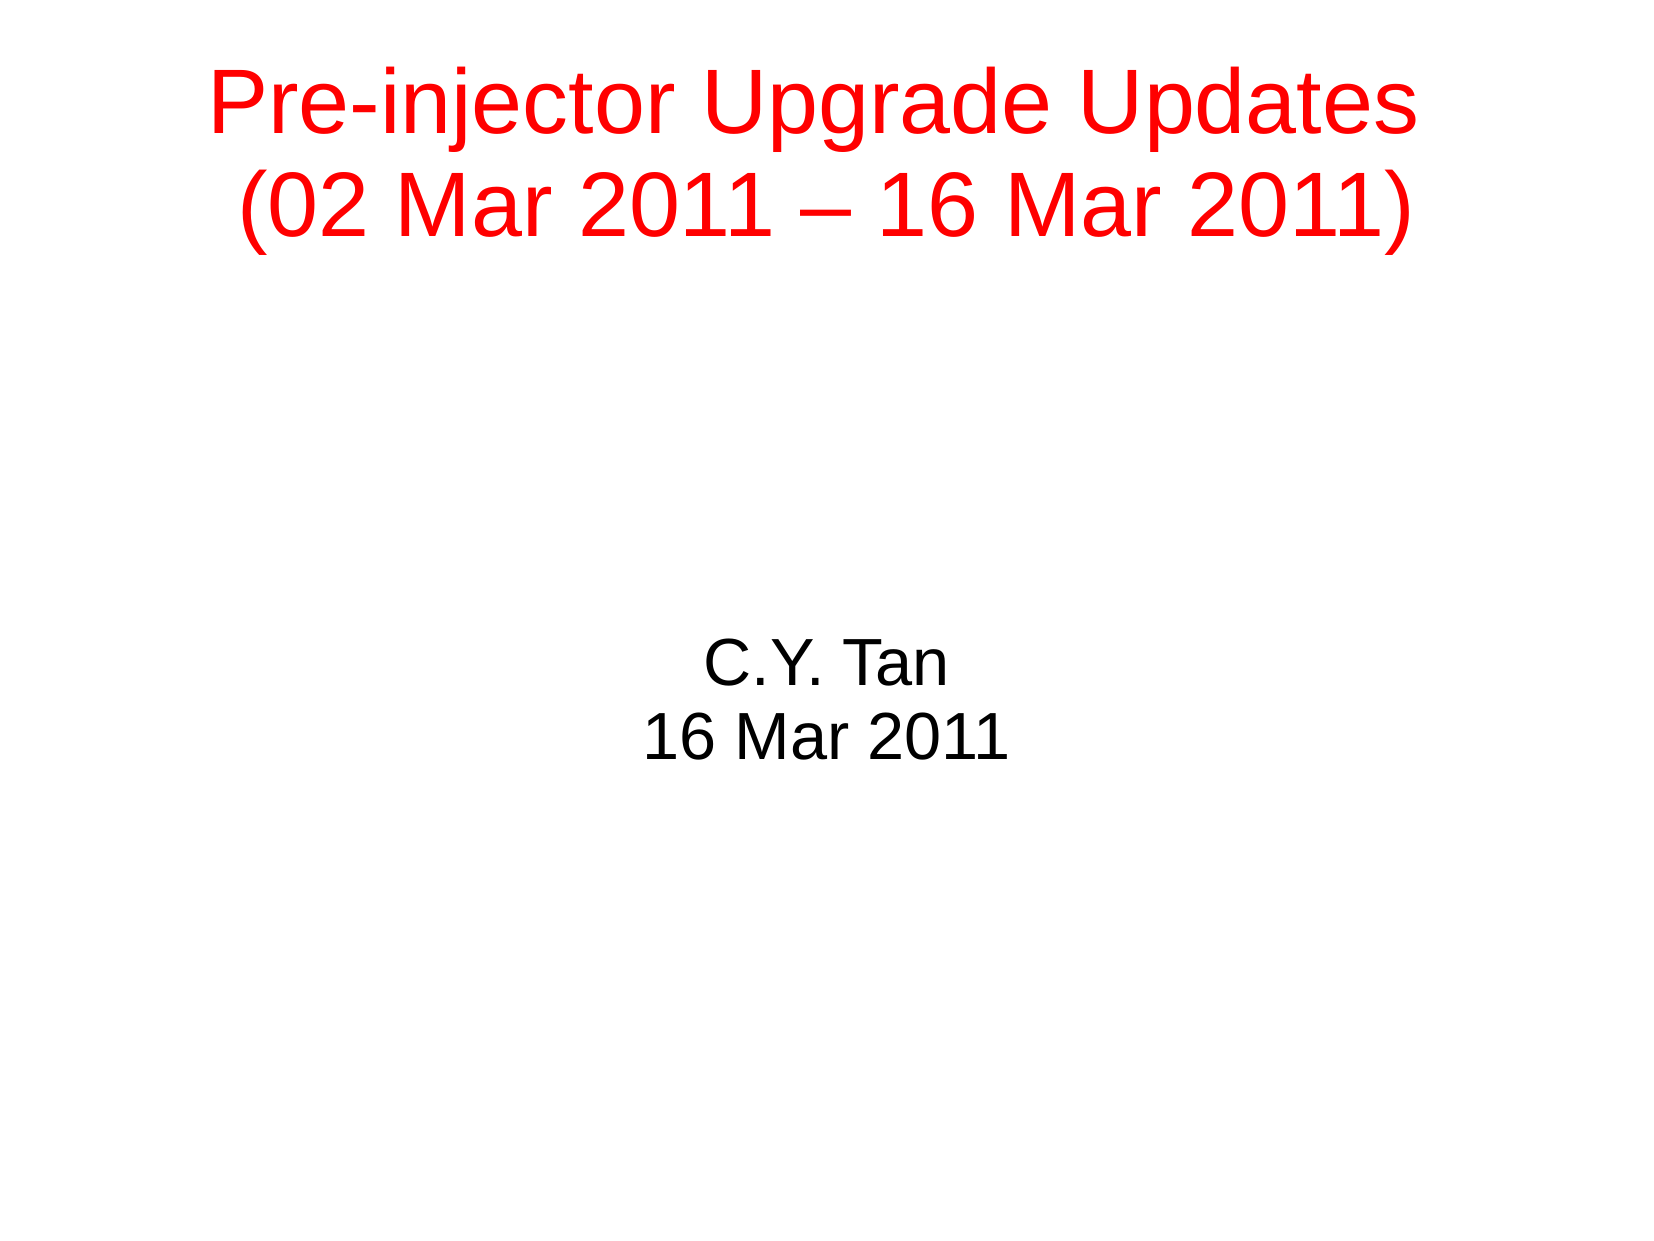

# Pre-injector Upgrade Updates (02 Mar 2011 – 16 Mar 2011)
C.Y. Tan
16 Mar 2011